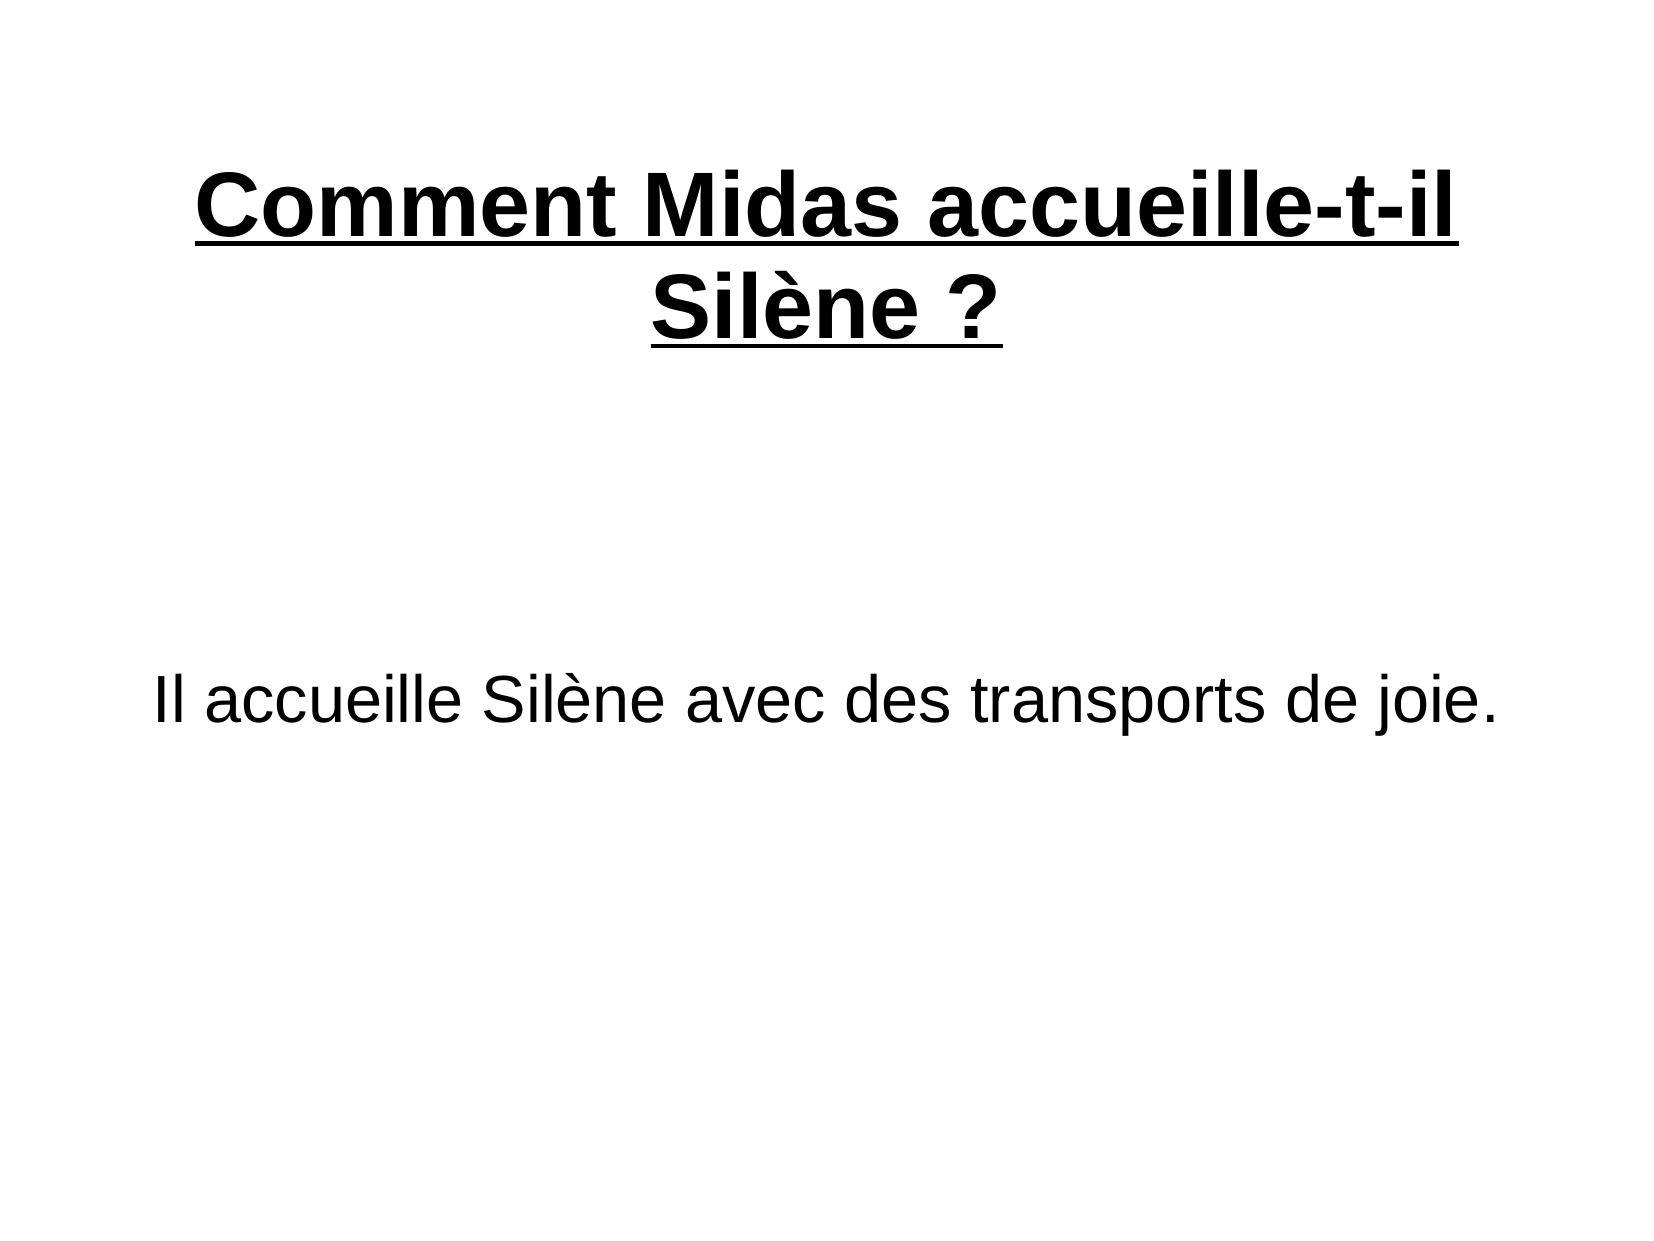

# Comment Midas accueille-t-il Silène ?
Il accueille Silène avec des transports de joie.